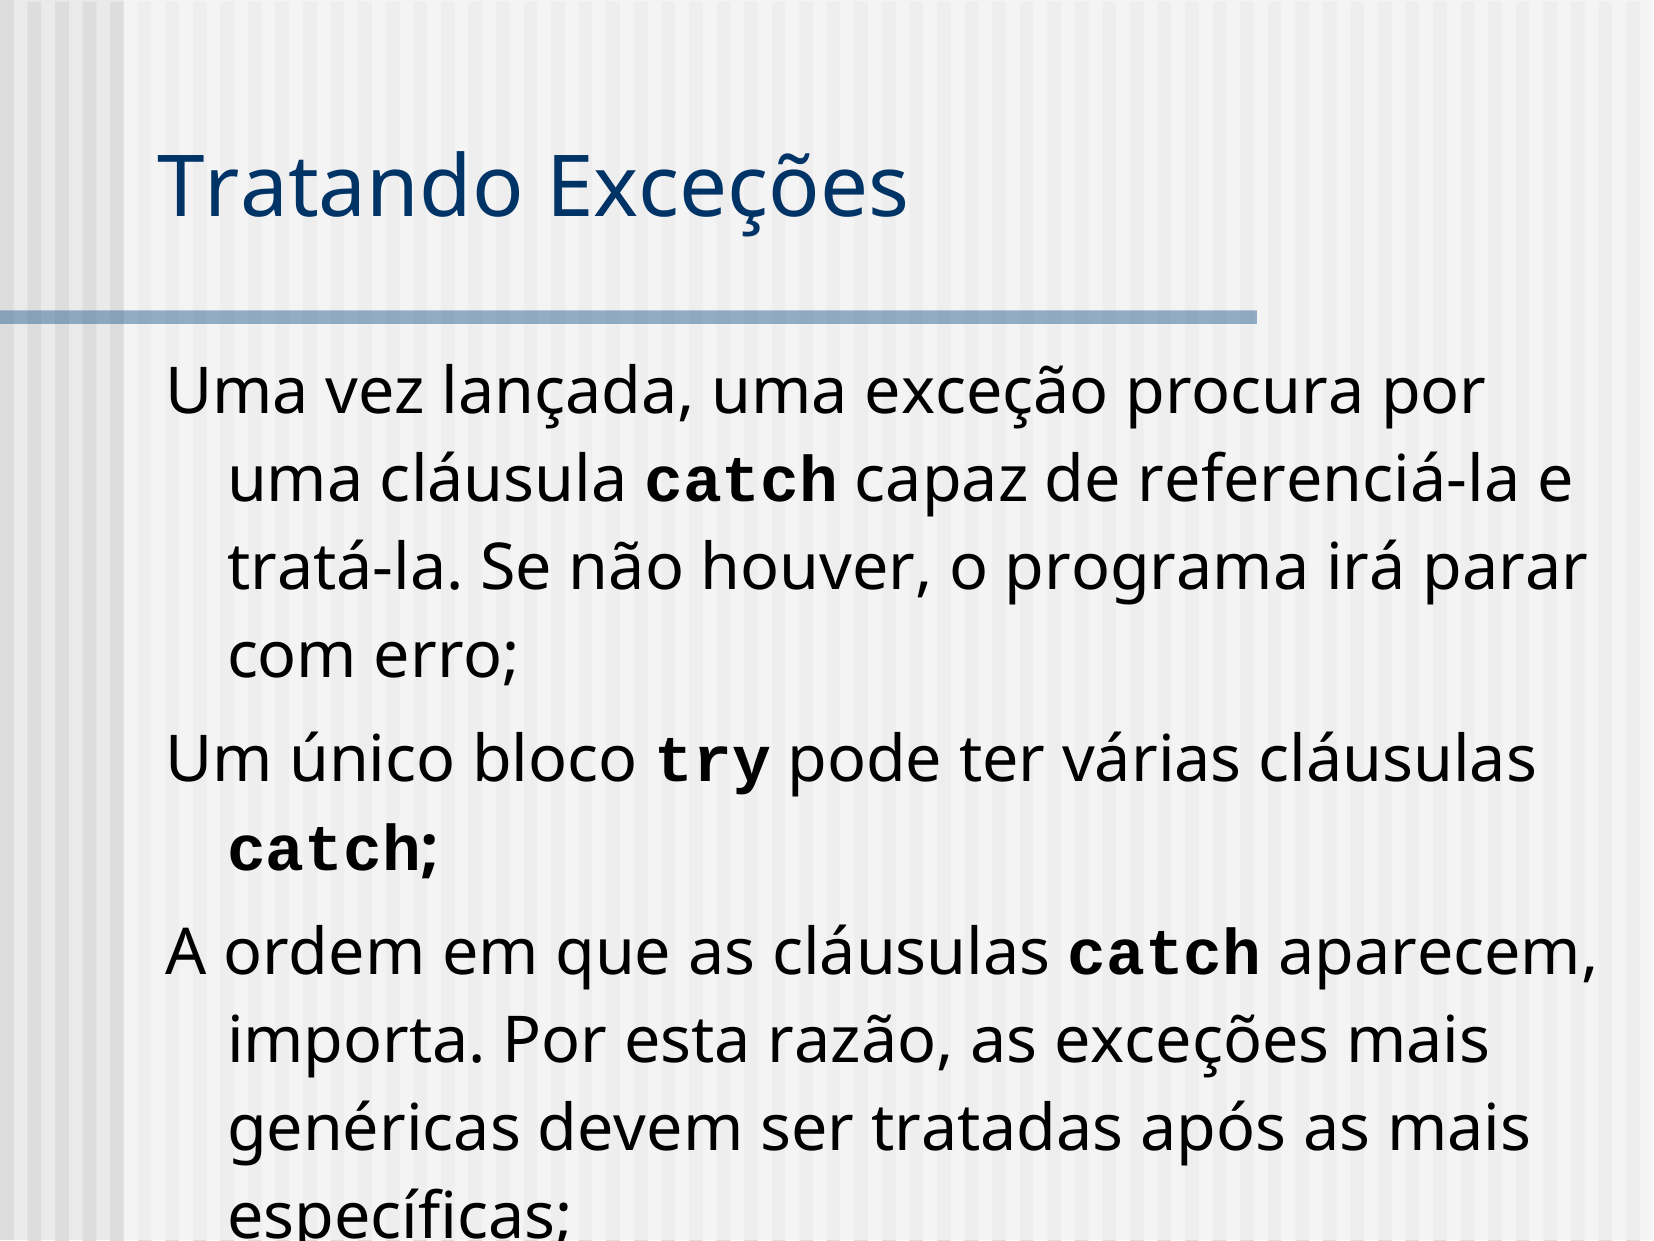

# Tratando Exceções
Uma vez lançada, uma exceção procura por uma cláusula catch capaz de referenciá-la e tratá-la. Se não houver, o programa irá parar com erro;
Um único bloco try pode ter várias cláusulas catch;
A ordem em que as cláusulas catch aparecem, importa. Por esta razão, as exceções mais genéricas devem ser tratadas após as mais específicas;